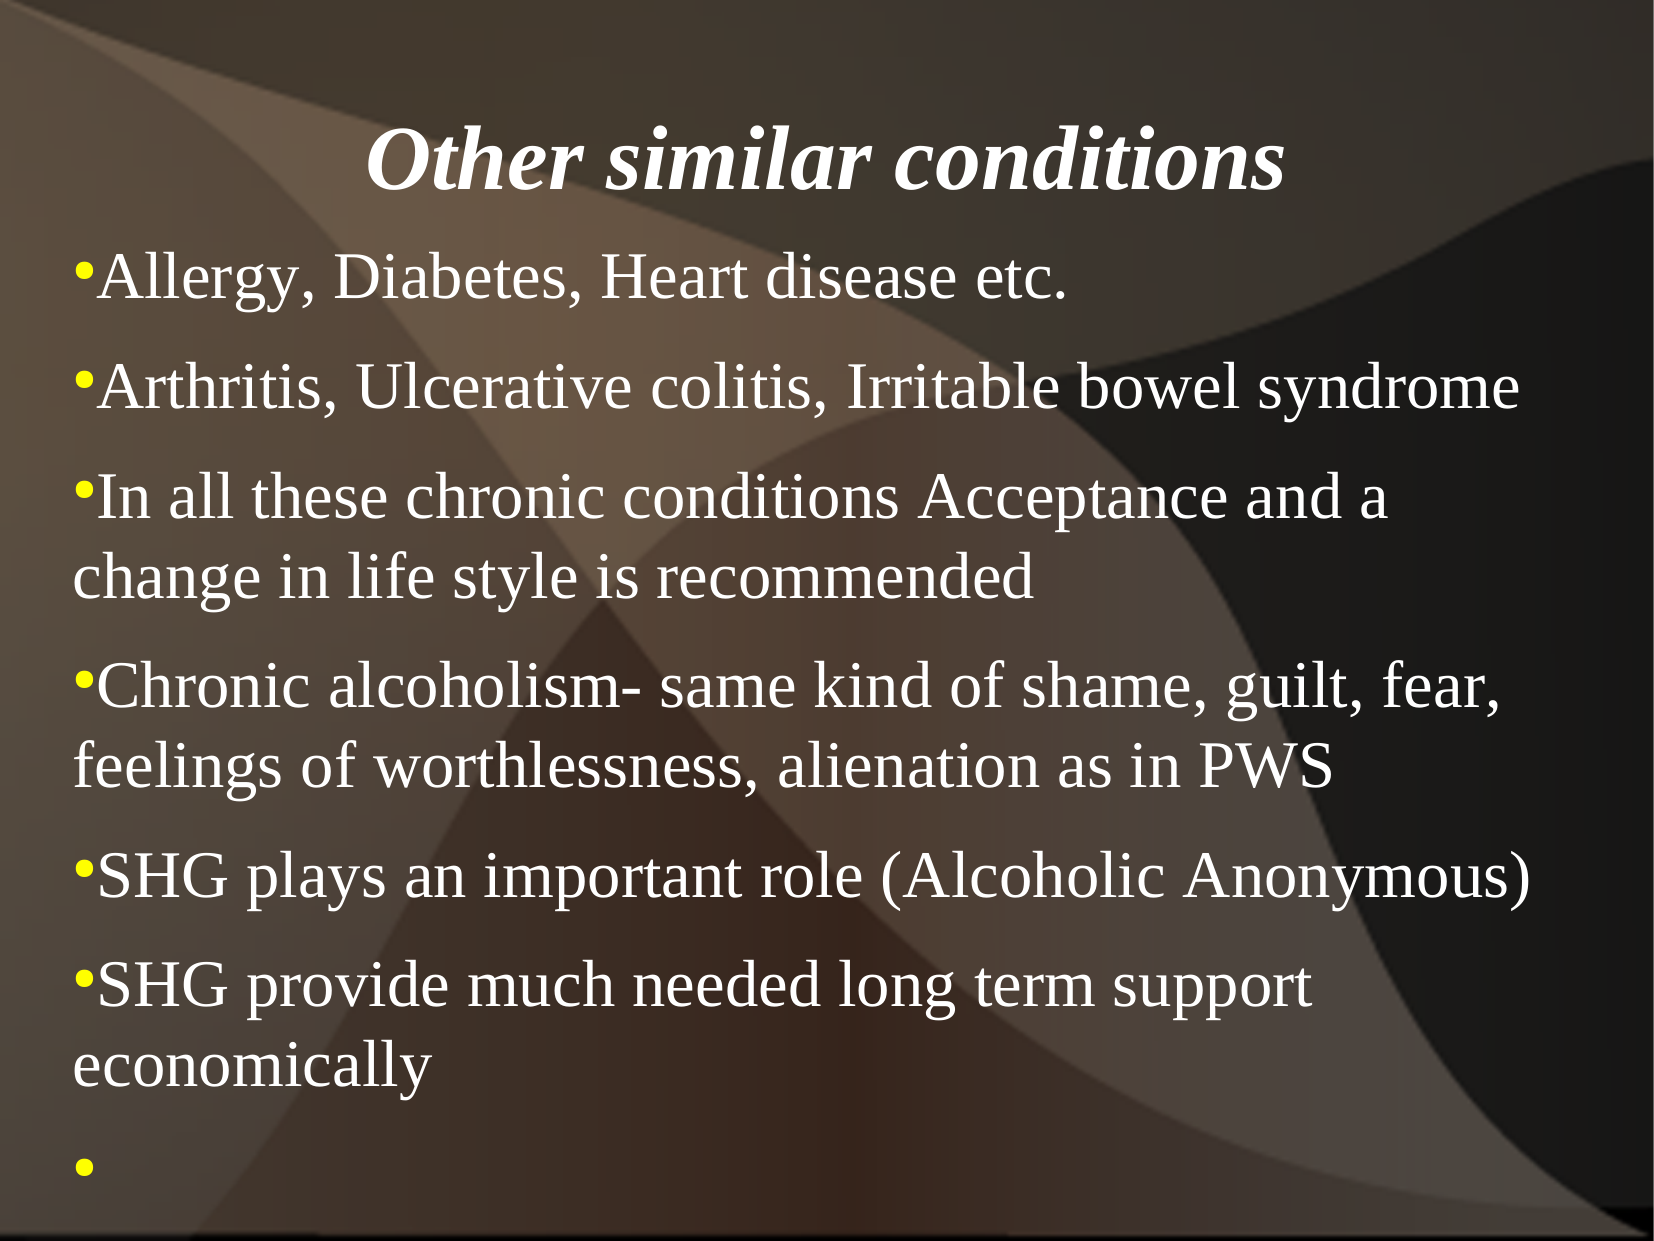

# Other similar conditions
Allergy, Diabetes, Heart disease etc.
Arthritis, Ulcerative colitis, Irritable bowel syndrome
In all these chronic conditions Acceptance and a change in life style is recommended
Chronic alcoholism- same kind of shame, guilt, fear, feelings of worthlessness, alienation as in PWS
SHG plays an important role (Alcoholic Anonymous)
SHG provide much needed long term support economically